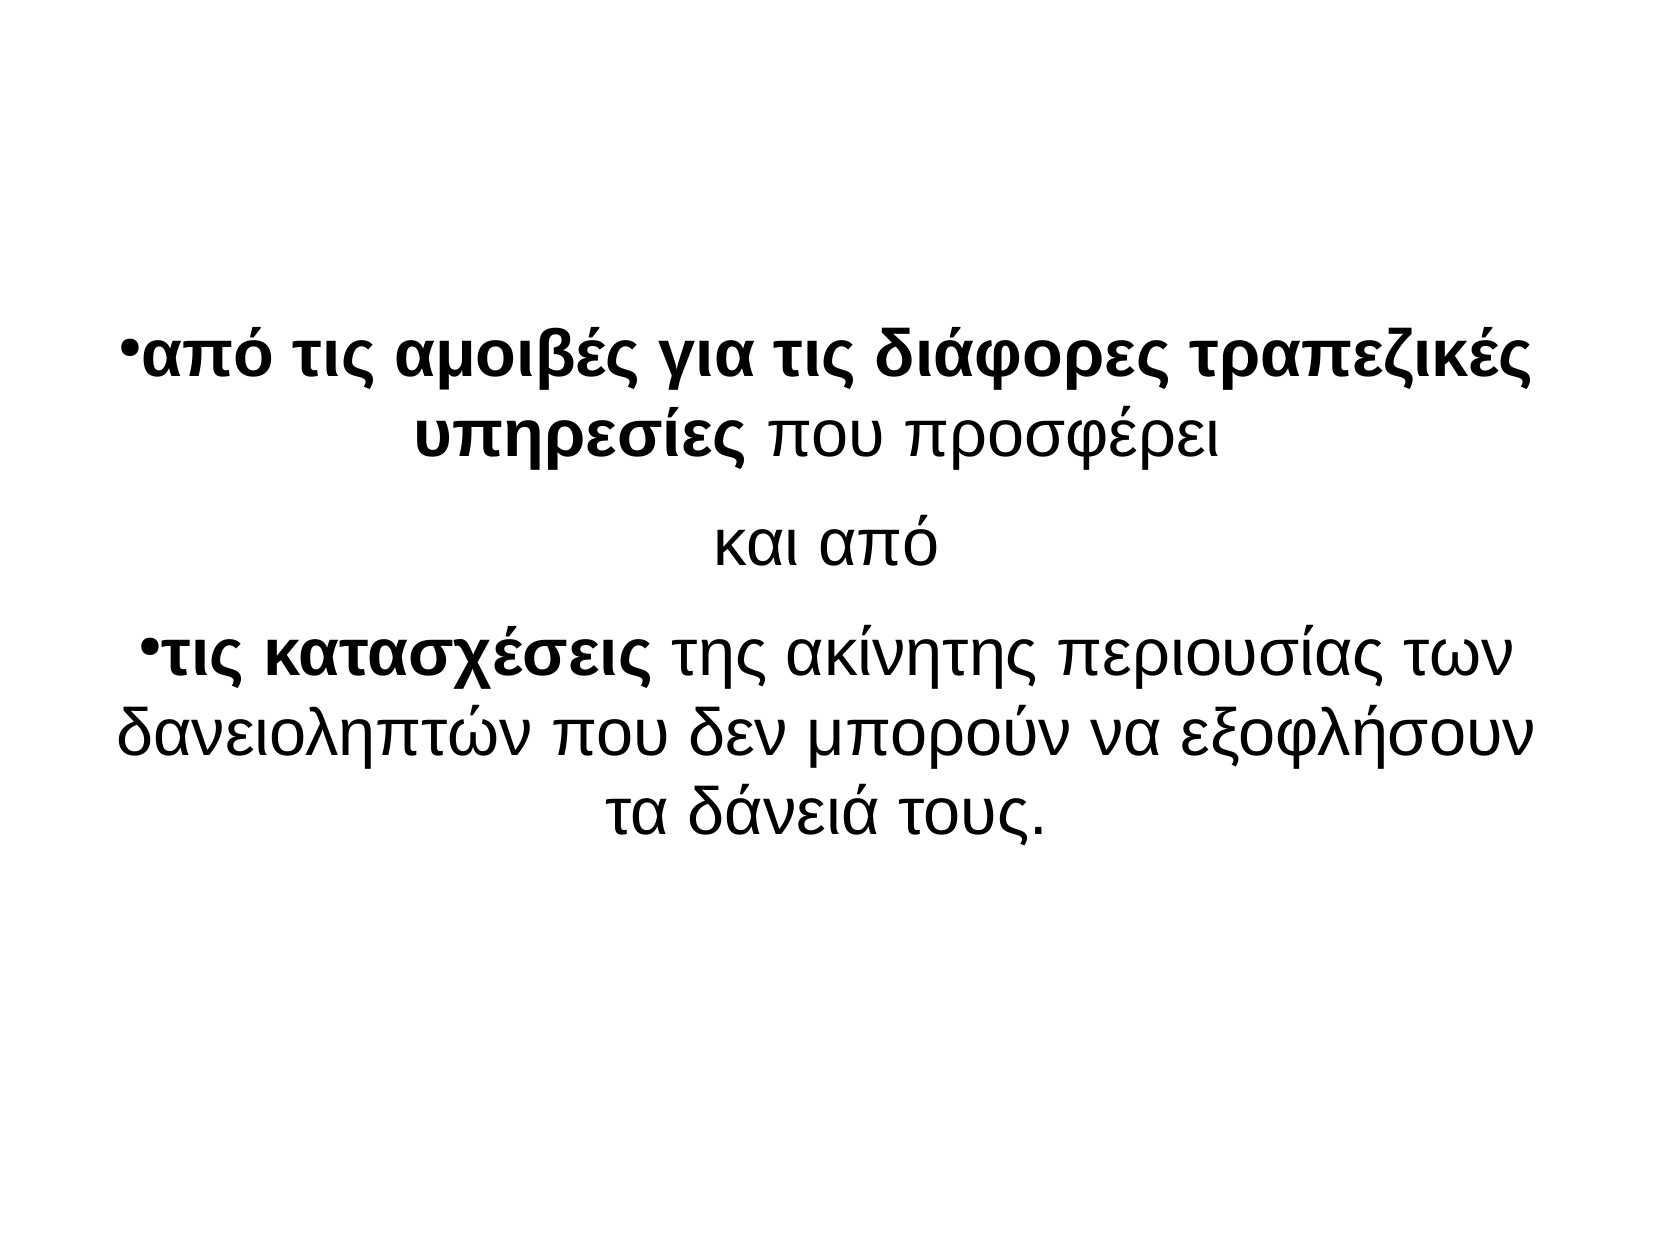

# από τις αμοιβές για τις διάφορες τραπεζικές υπηρεσίες που προσφέρει
και από
τις κατασχέσεις της ακίνητης περιουσίας των δανειοληπτών που δεν μπορούν να εξοφλήσουν τα δάνειά τους.